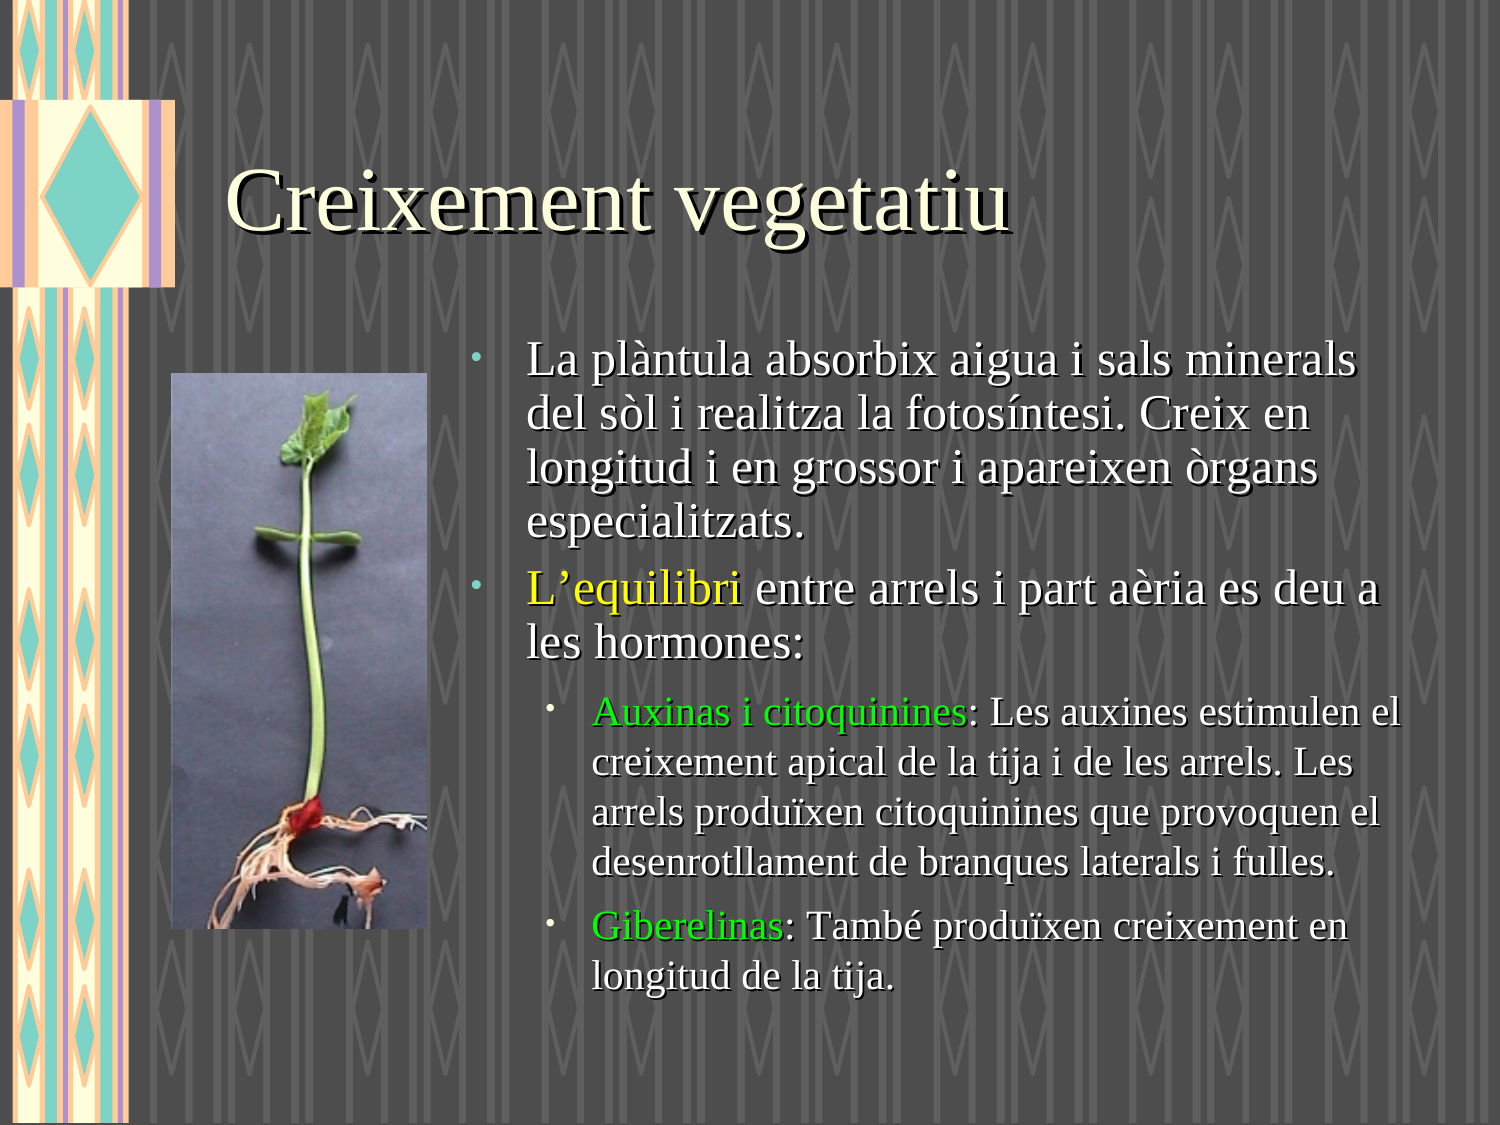

# Creixement vegetatiu
La plàntula absorbix aigua i sals minerals del sòl i realitza la fotosíntesi. Creix en longitud i en grossor i apareixen òrgans especialitzats.
L’equilibri entre arrels i part aèria es deu a les hormones:
Auxinas i citoquinines: Les auxines estimulen el creixement apical de la tija i de les arrels. Les arrels produïxen citoquinines que provoquen el desenrotllament de branques laterals i fulles.
Giberelinas: També produïxen creixement en longitud de la tija.